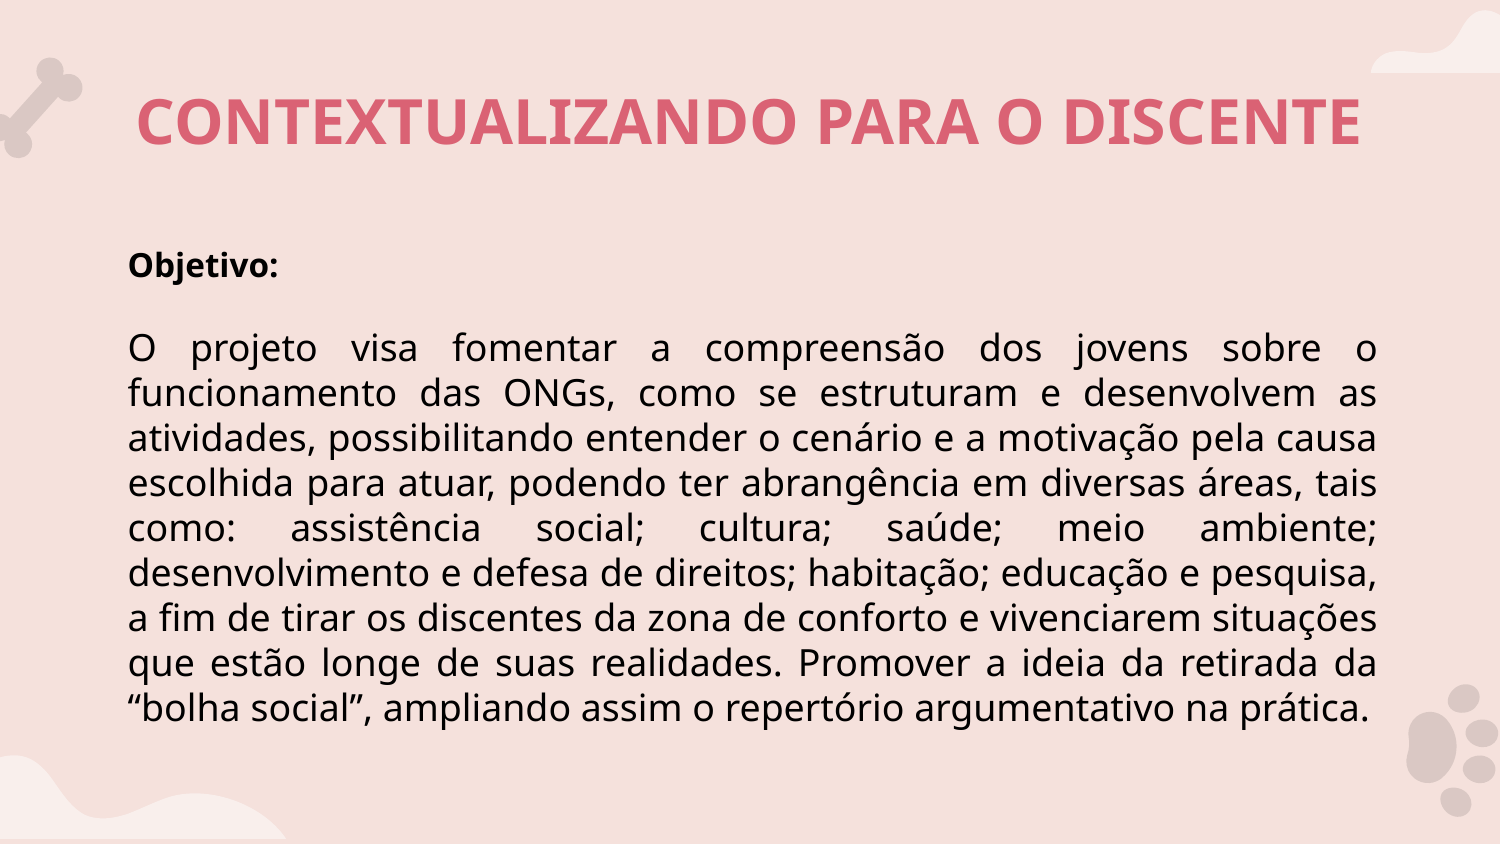

# CONTEXTUALIZANDO PARA O DISCENTE
Objetivo:
O projeto visa fomentar a compreensão dos jovens sobre o funcionamento das ONGs, como se estruturam e desenvolvem as atividades, possibilitando entender o cenário e a motivação pela causa escolhida para atuar, podendo ter abrangência em diversas áreas, tais como: assistência social; cultura; saúde; meio ambiente; desenvolvimento e defesa de direitos; habitação; educação e pesquisa, a fim de tirar os discentes da zona de conforto e vivenciarem situações que estão longe de suas realidades. Promover a ideia da retirada da “bolha social”, ampliando assim o repertório argumentativo na prática.